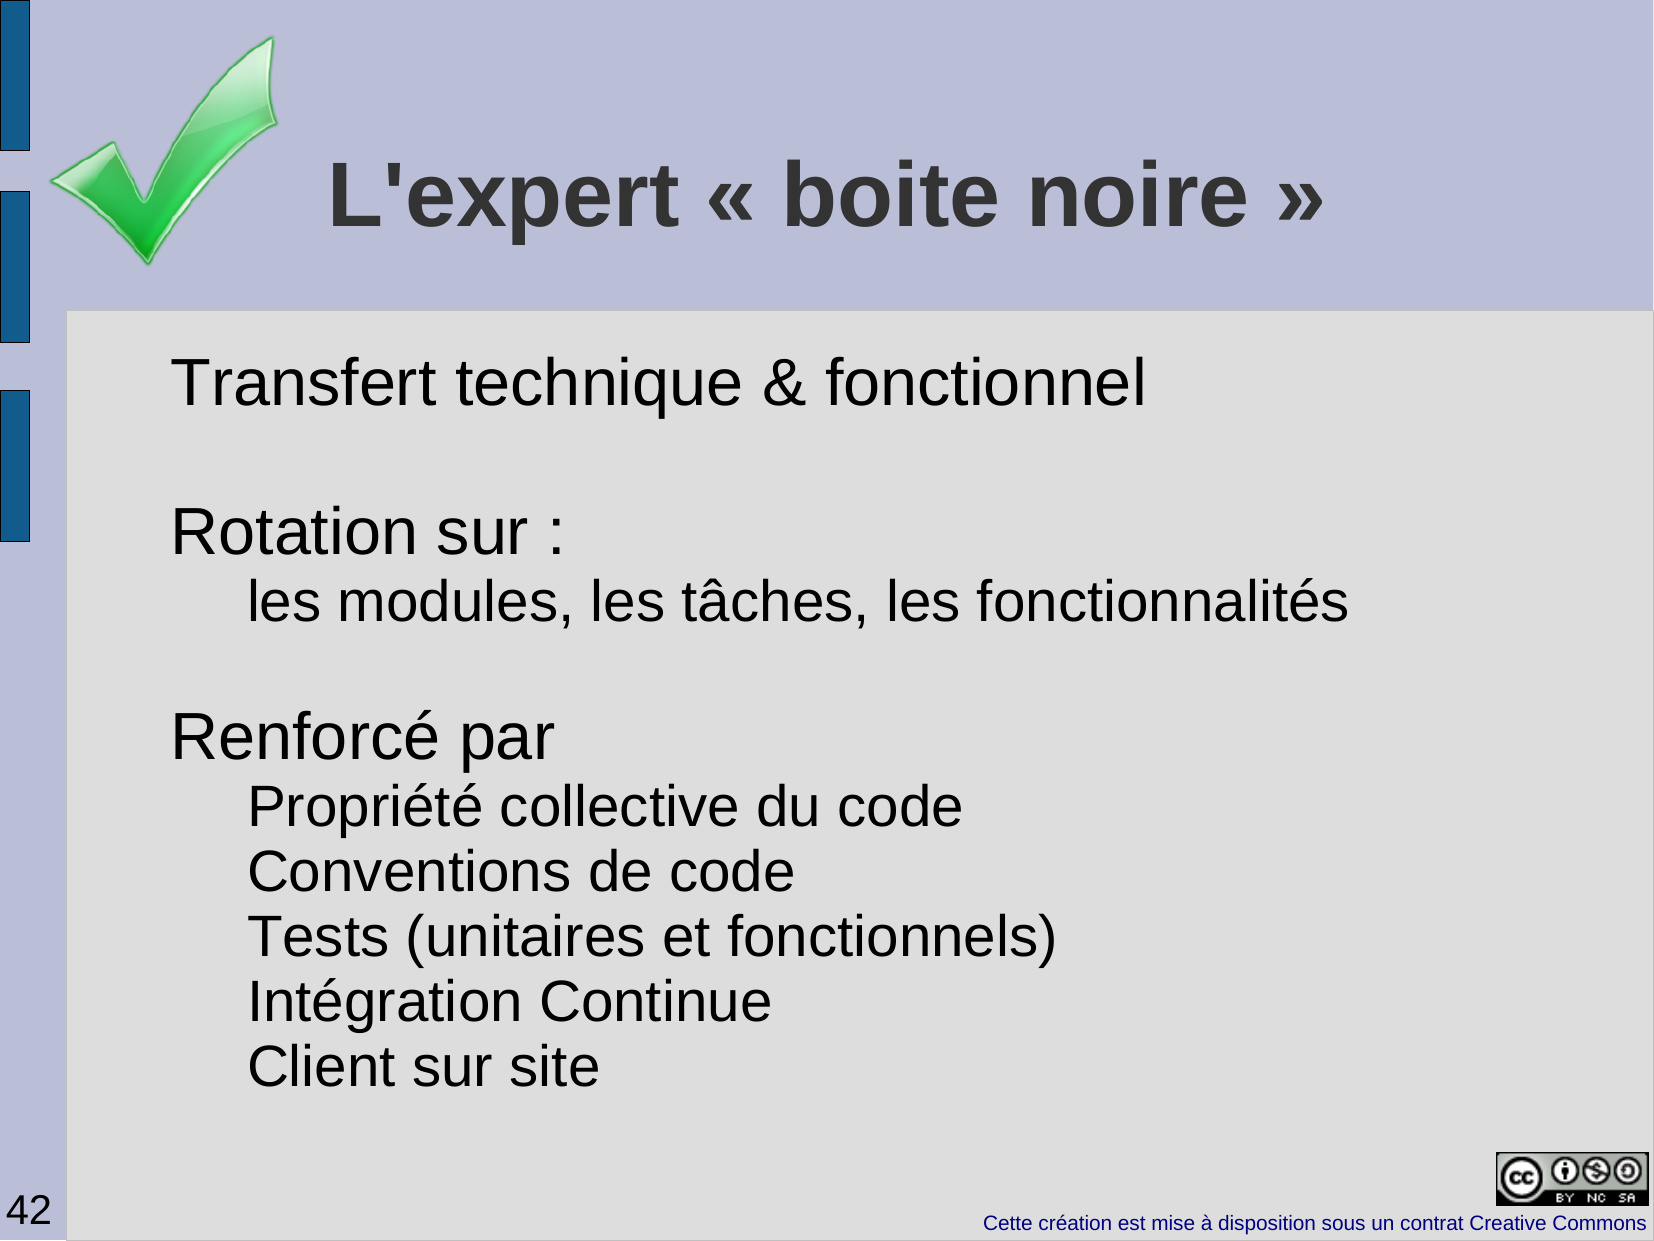

# L'expert « boite noire »
Transfert technique & fonctionnel
Rotation sur :
les modules, les tâches, les fonctionnalités
Renforcé par
Propriété collective du code
Conventions de code
Tests (unitaires et fonctionnels)
Intégration Continue
Client sur site